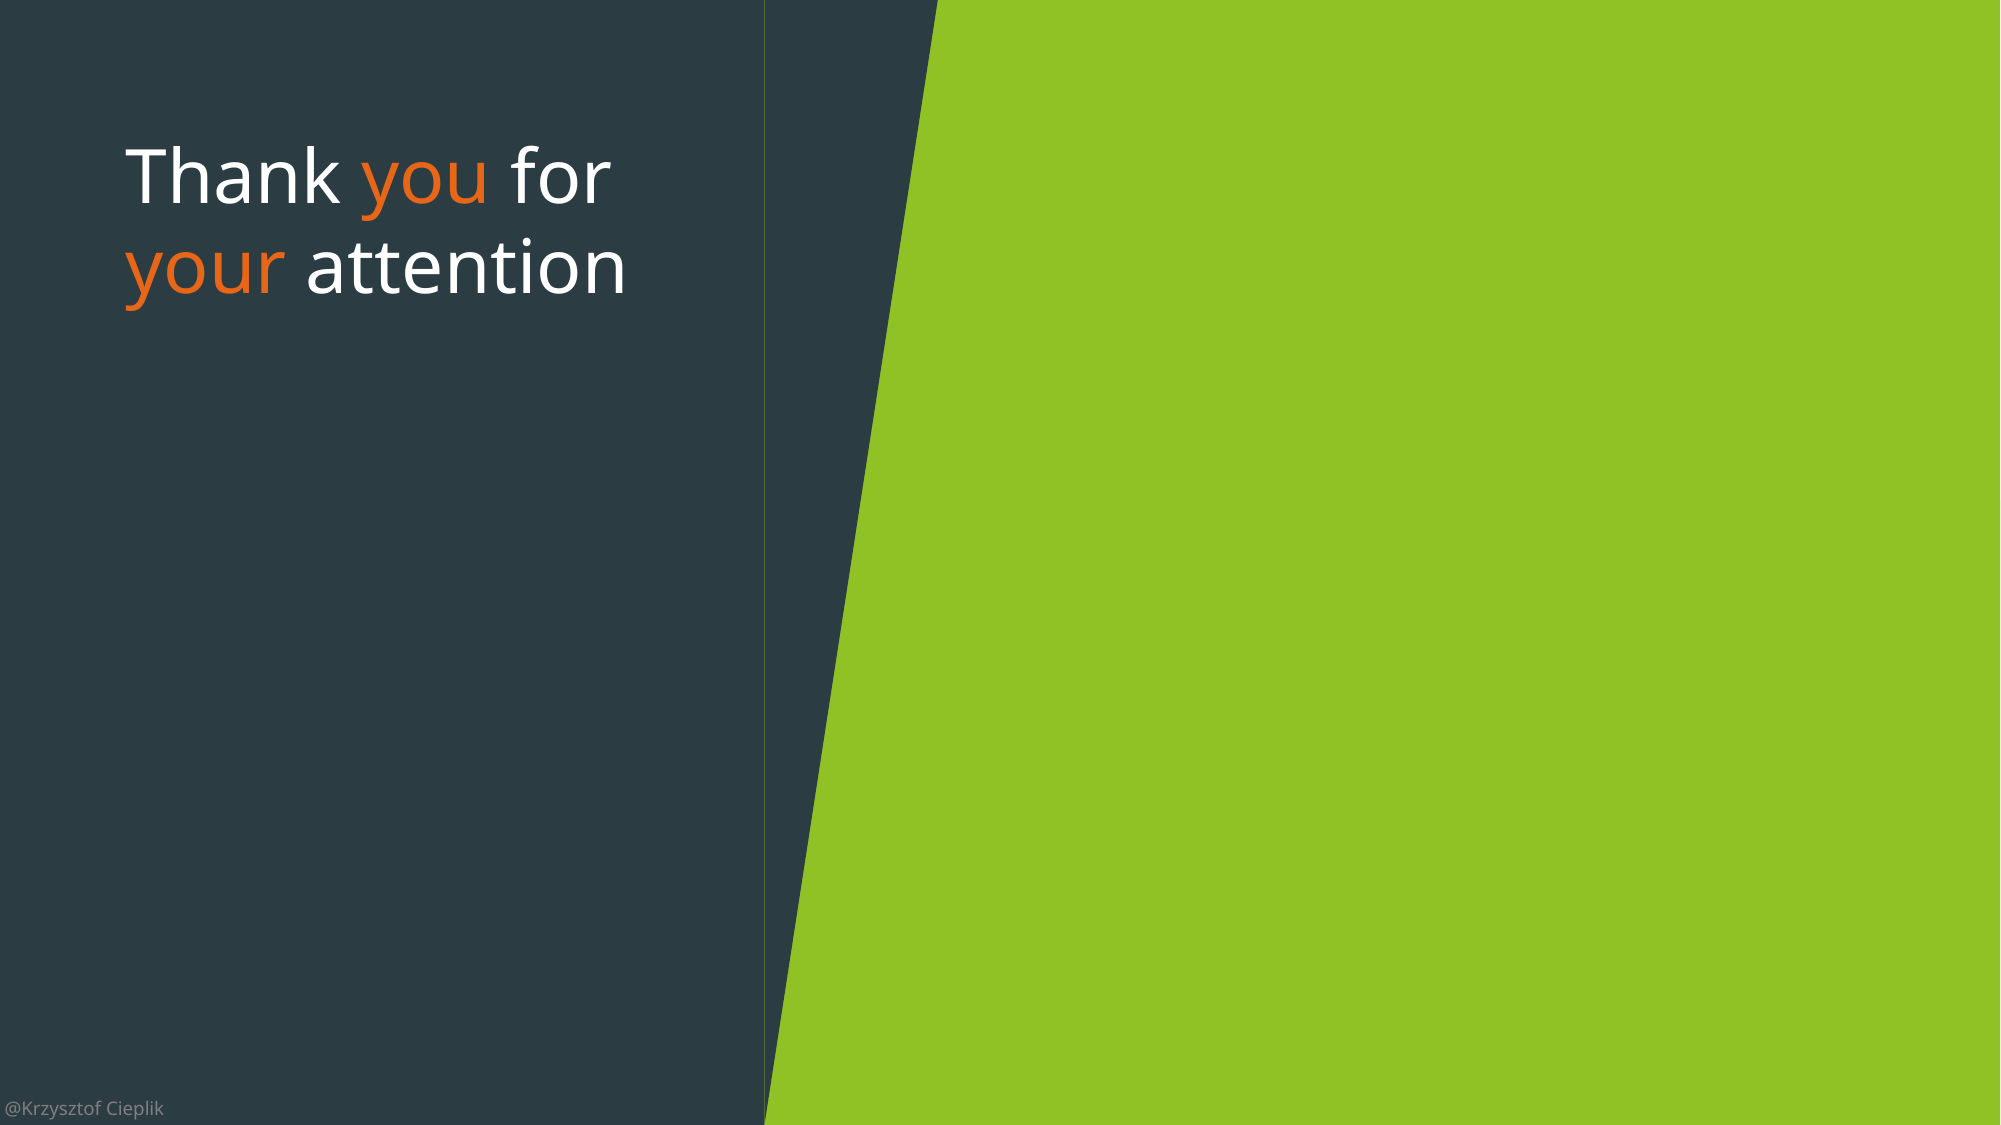

# Thank you for your attention
@Krzysztof Cieplik